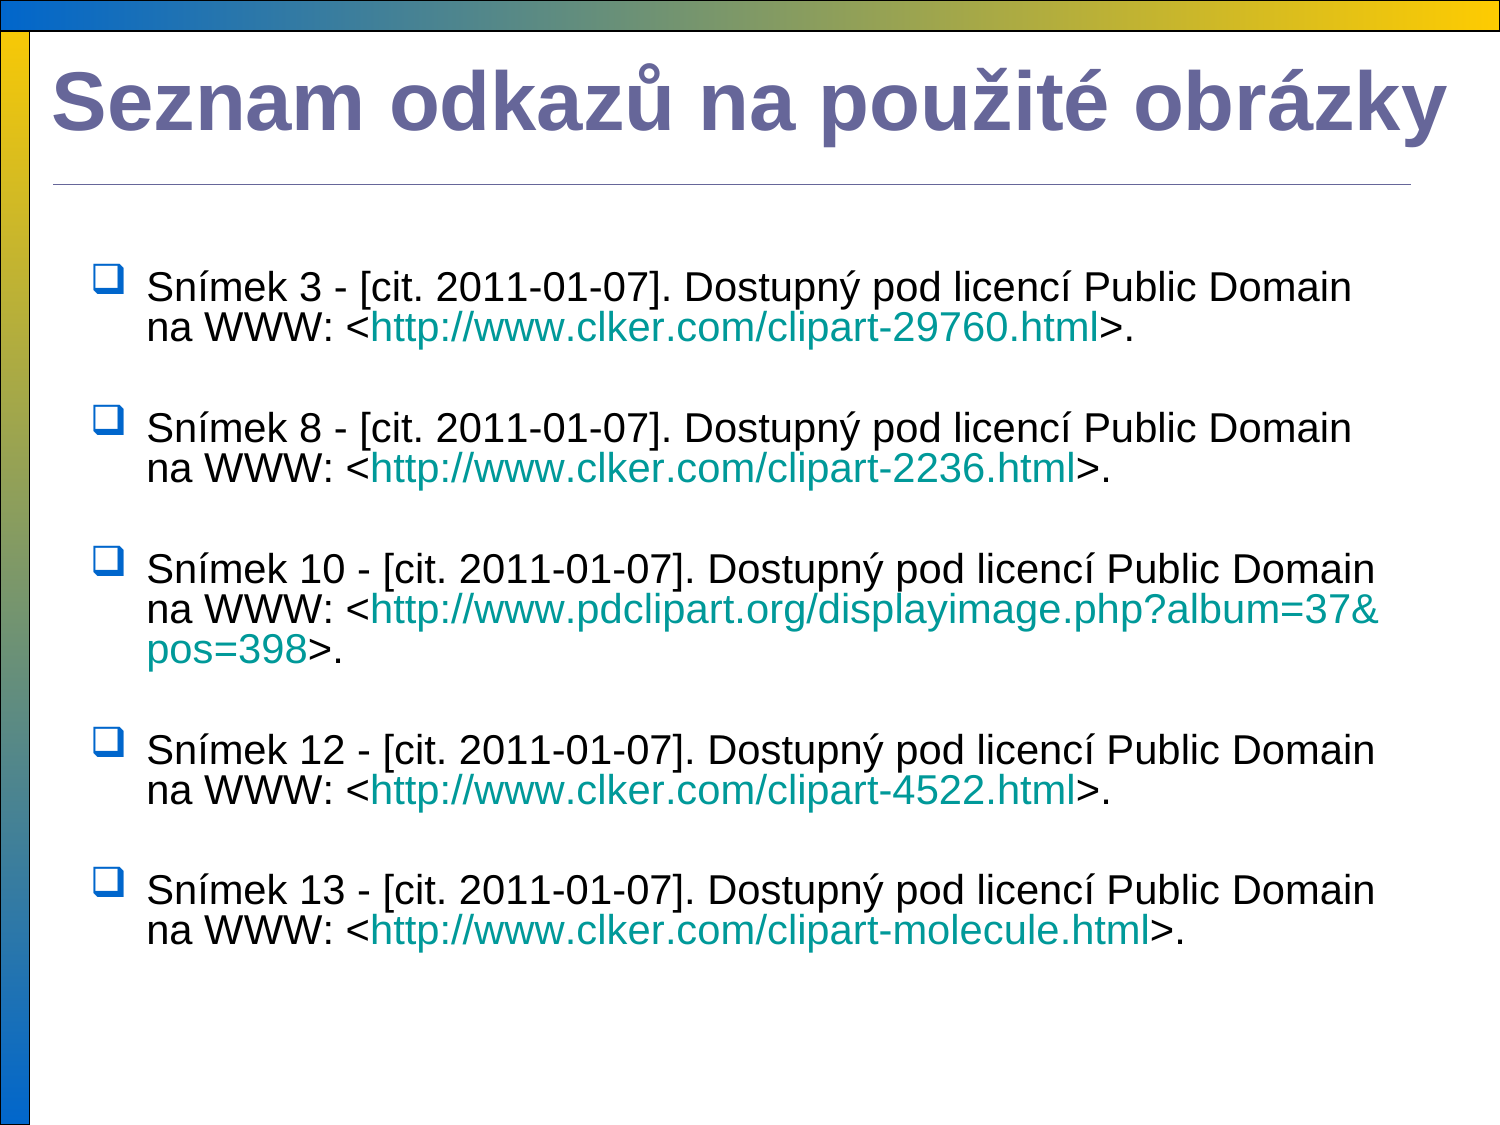

# Seznam odkazů na použité obrázky
Snímek 3 - [cit. 2011-01-07]. Dostupný pod licencí Public Domain na WWW: <http://www.clker.com/clipart-29760.html>.
Snímek 8 - [cit. 2011-01-07]. Dostupný pod licencí Public Domain na WWW: <http://www.clker.com/clipart-2236.html>.
Snímek 10 - [cit. 2011-01-07]. Dostupný pod licencí Public Domain na WWW: <http://www.pdclipart.org/displayimage.php?album=37&pos=398>.
Snímek 12 - [cit. 2011-01-07]. Dostupný pod licencí Public Domain na WWW: <http://www.clker.com/clipart-4522.html>.
Snímek 13 - [cit. 2011-01-07]. Dostupný pod licencí Public Domain na WWW: <http://www.clker.com/clipart-molecule.html>.